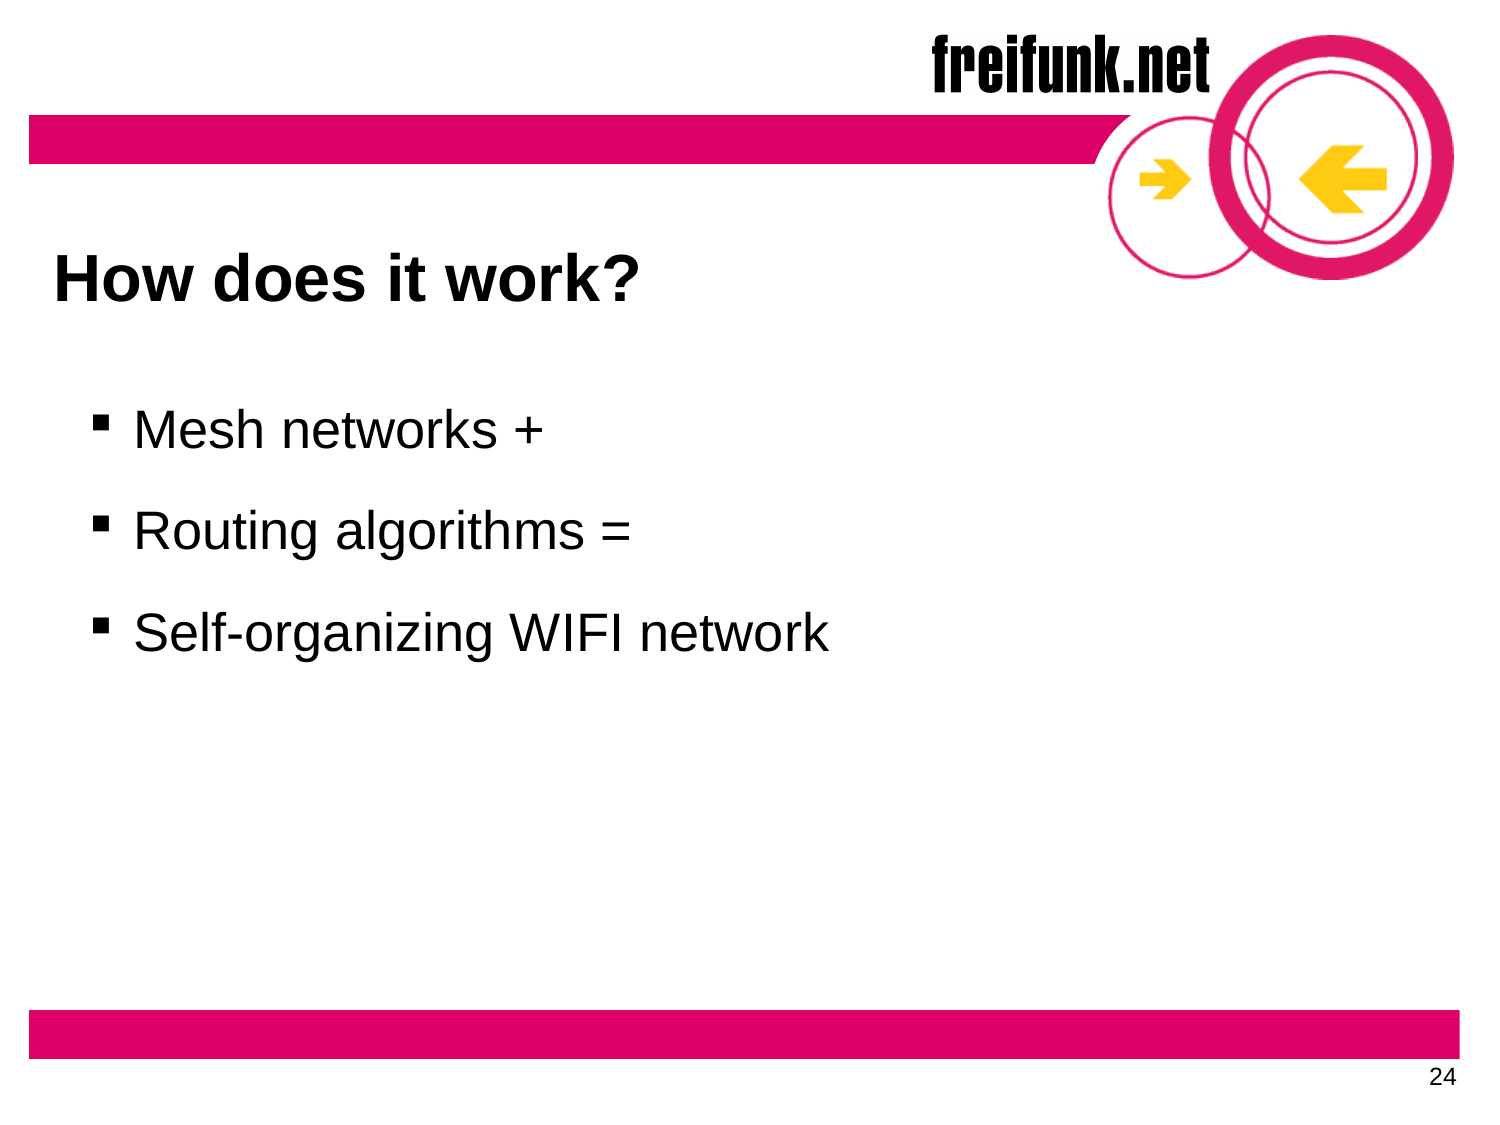

How does it work?
Mesh networks +
Routing algorithms =
Self-organizing WIFI network
24